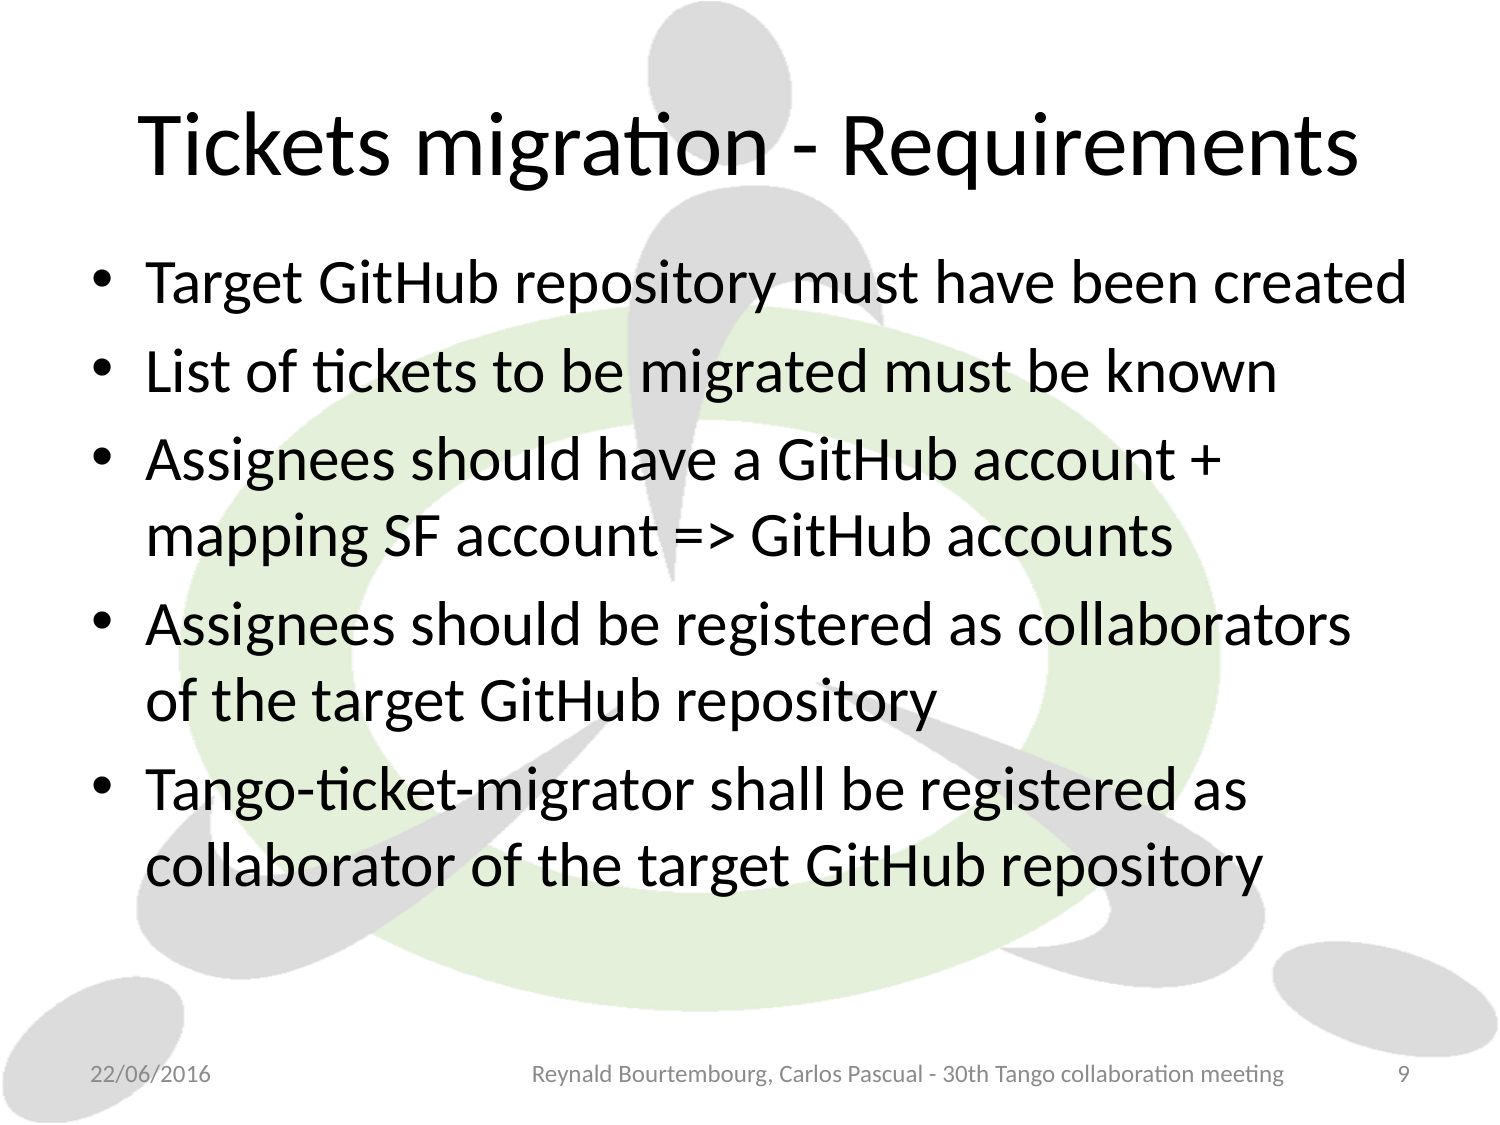

# Tickets migration - Requirements
Target GitHub repository must have been created
List of tickets to be migrated must be known
Assignees should have a GitHub account + mapping SF account => GitHub accounts
Assignees should be registered as collaborators of the target GitHub repository
Tango-ticket-migrator shall be registered as collaborator of the target GitHub repository
22/06/2016
Reynald Bourtembourg, Carlos Pascual - 30th Tango collaboration meeting